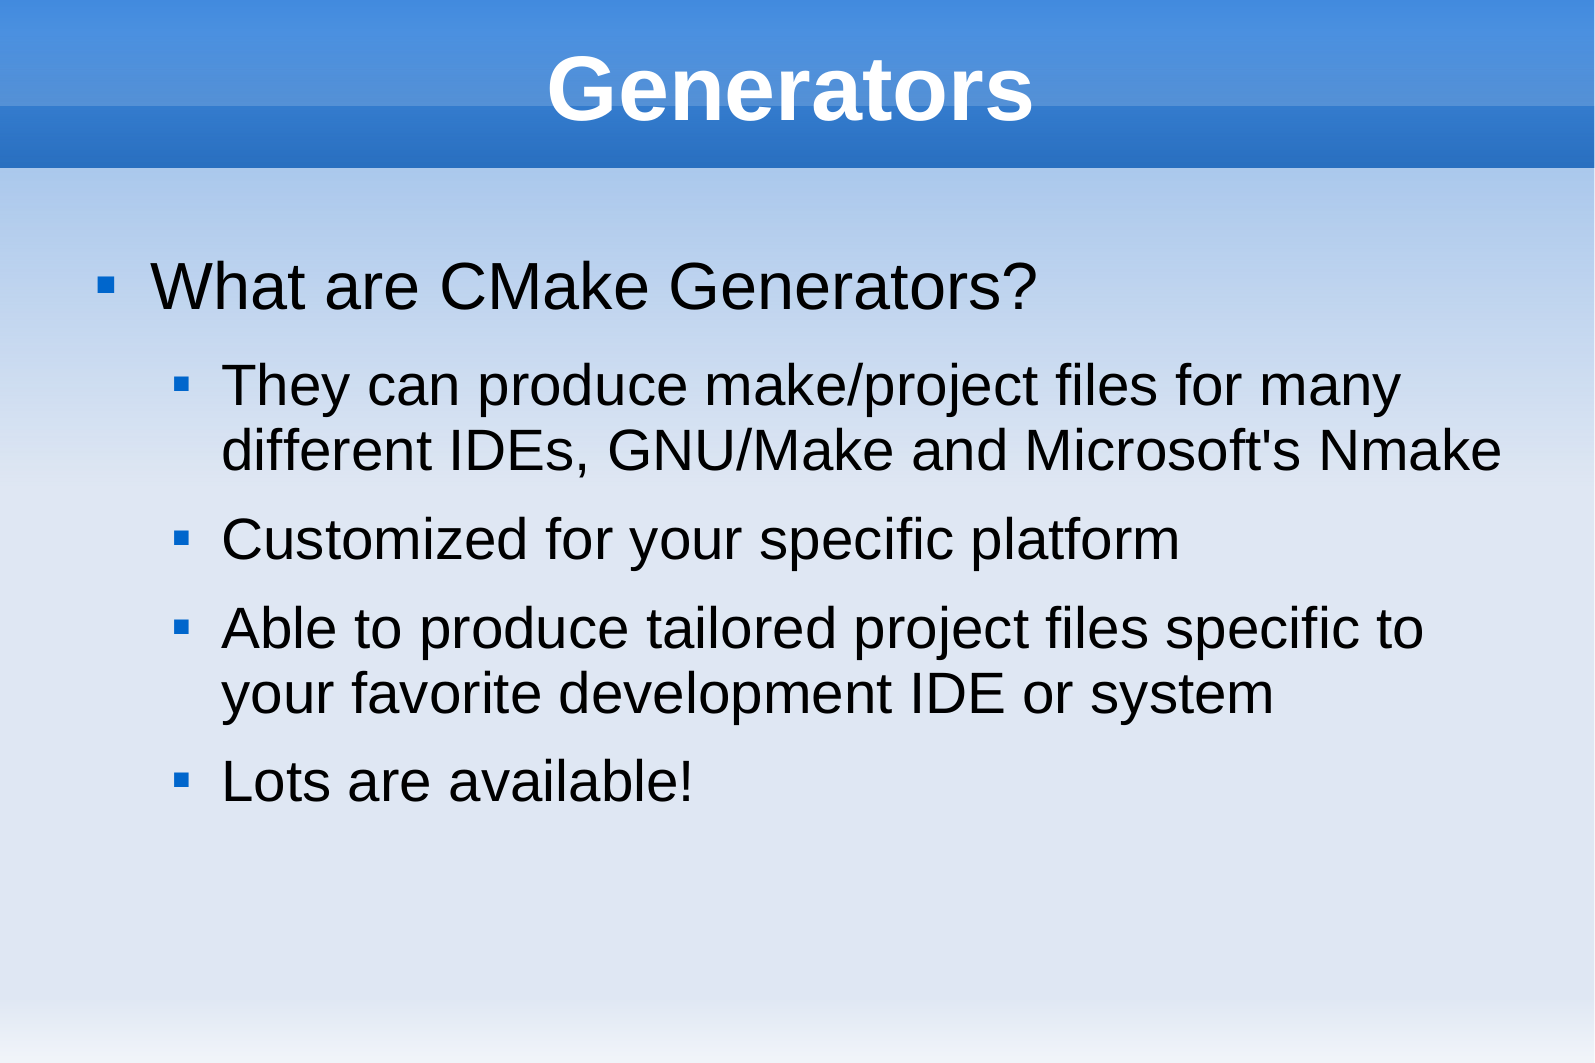

# Generators
What are CMake Generators?
They can produce make/project files for many different IDEs, GNU/Make and Microsoft's Nmake
Customized for your specific platform
Able to produce tailored project files specific to your favorite development IDE or system
Lots are available!